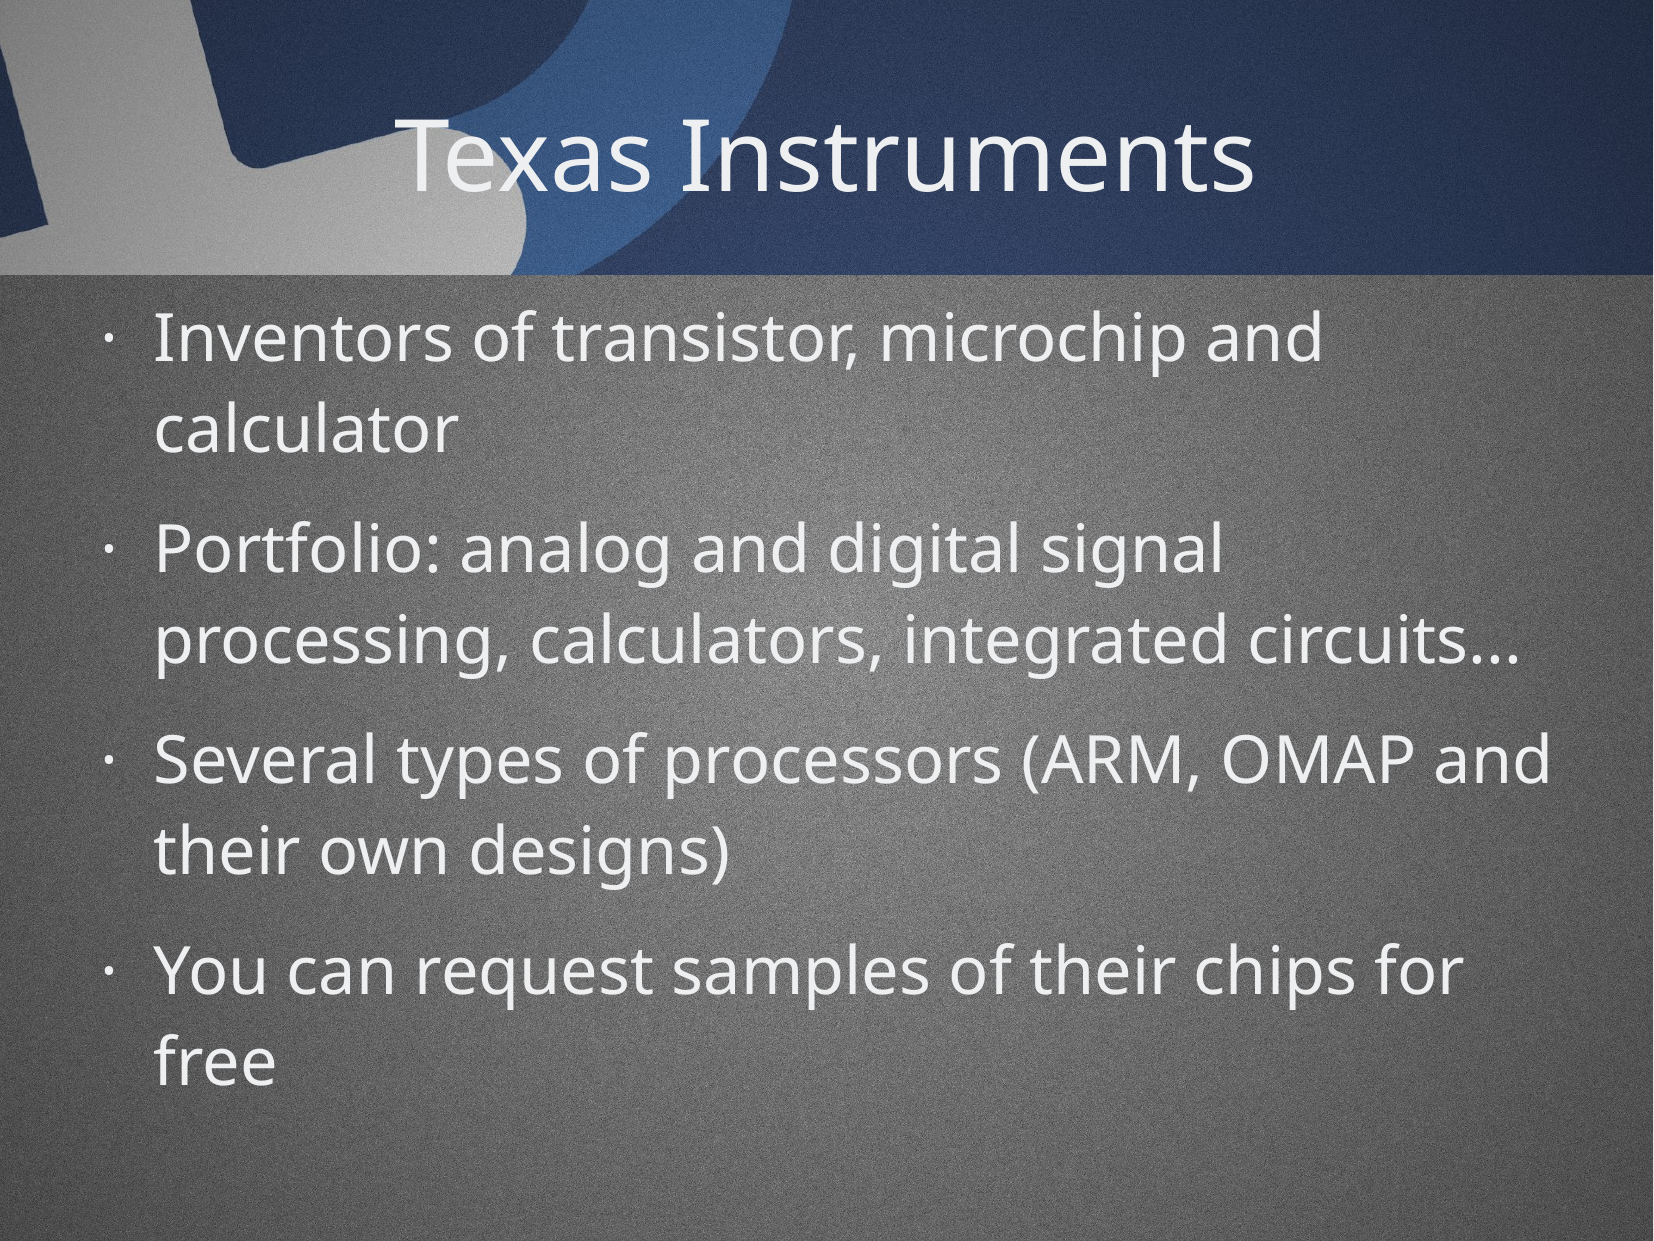

# Texas Instruments
Inventors of transistor, microchip and calculator
Portfolio: analog and digital signal processing, calculators, integrated circuits...
Several types of processors (ARM, OMAP and their own designs)
You can request samples of their chips for free